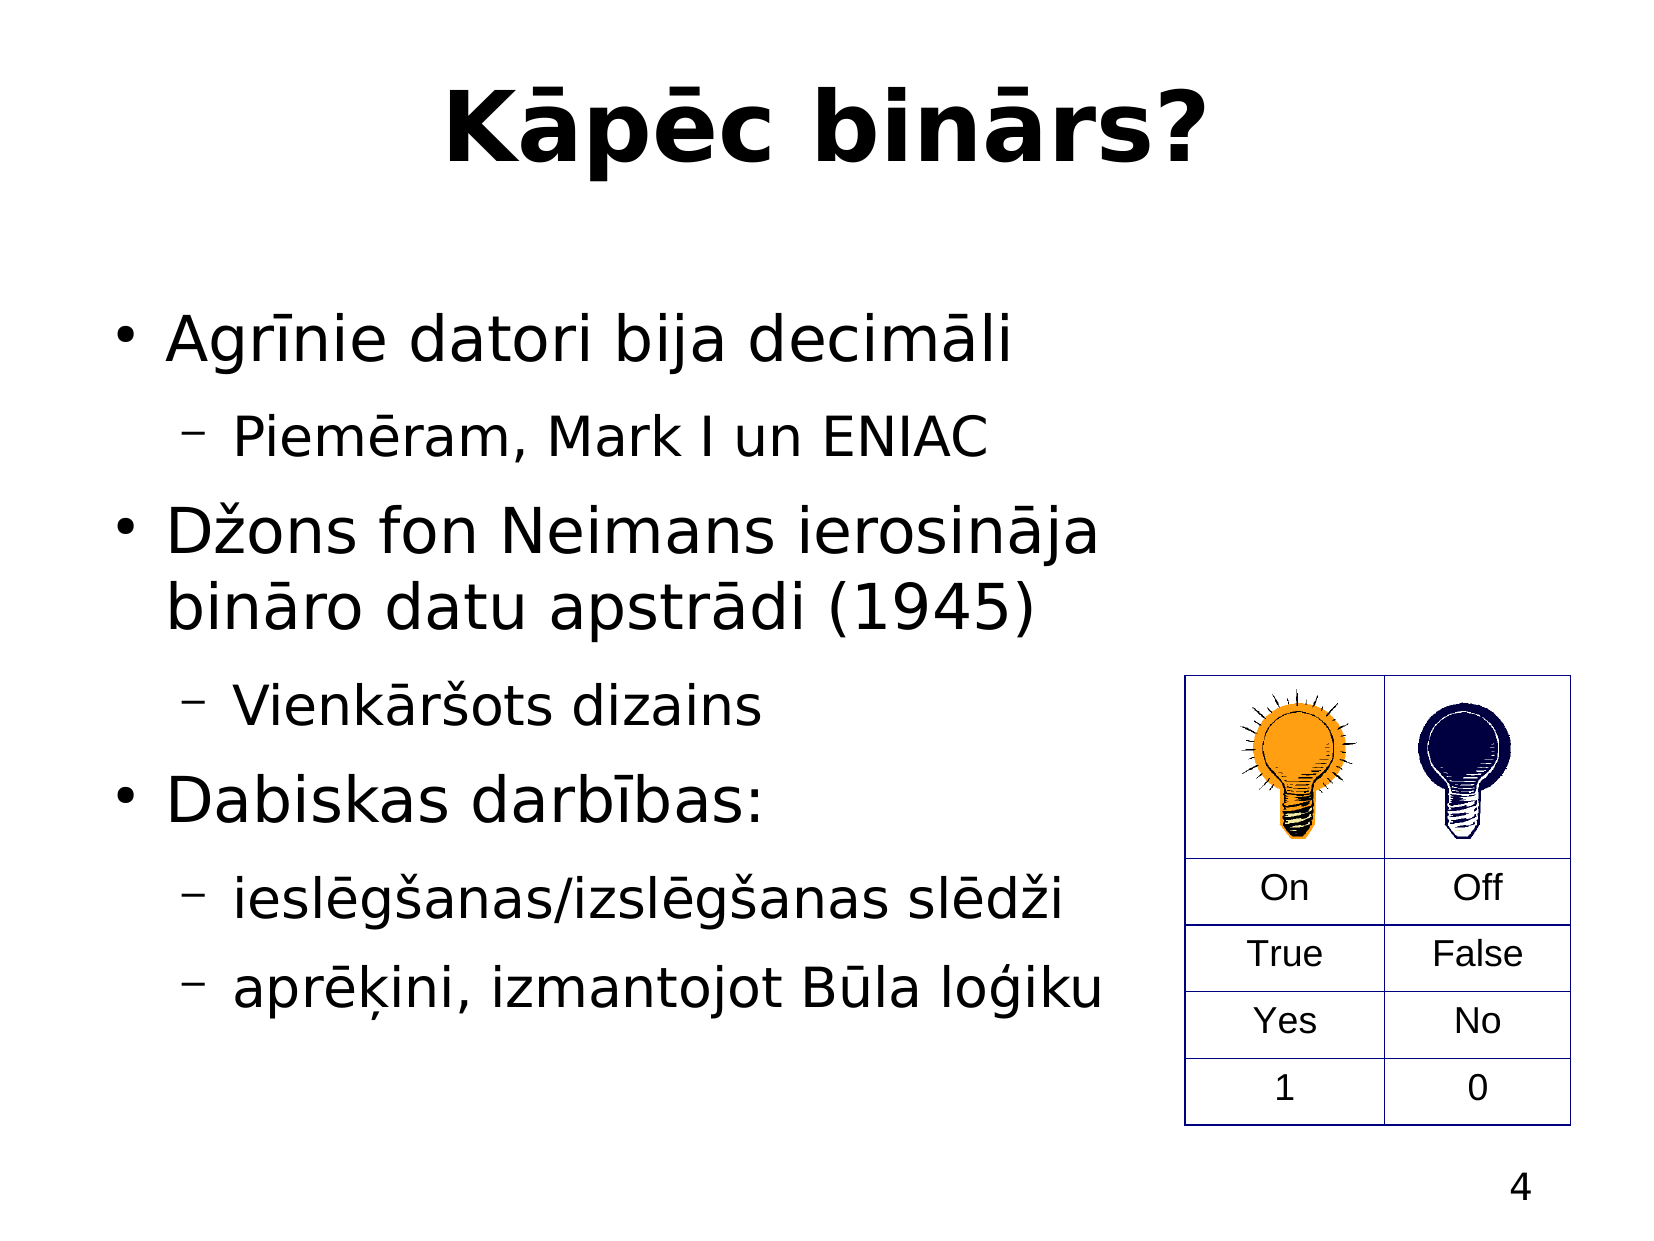

# Kāpēc binārs?
Agrīnie datori bija decimāli
Piemēram, Mark I un ENIAC
Džons fon Neimans ierosināja bināro datu apstrādi (1945)
Vienkāršots dizains
Dabiskas darbības:
ieslēgšanas/izslēgšanas slēdži
aprēķini, izmantojot Būla loģiku
| | |
| --- | --- |
| On | Off |
| True | False |
| Yes | No |
| 1 | 0 |